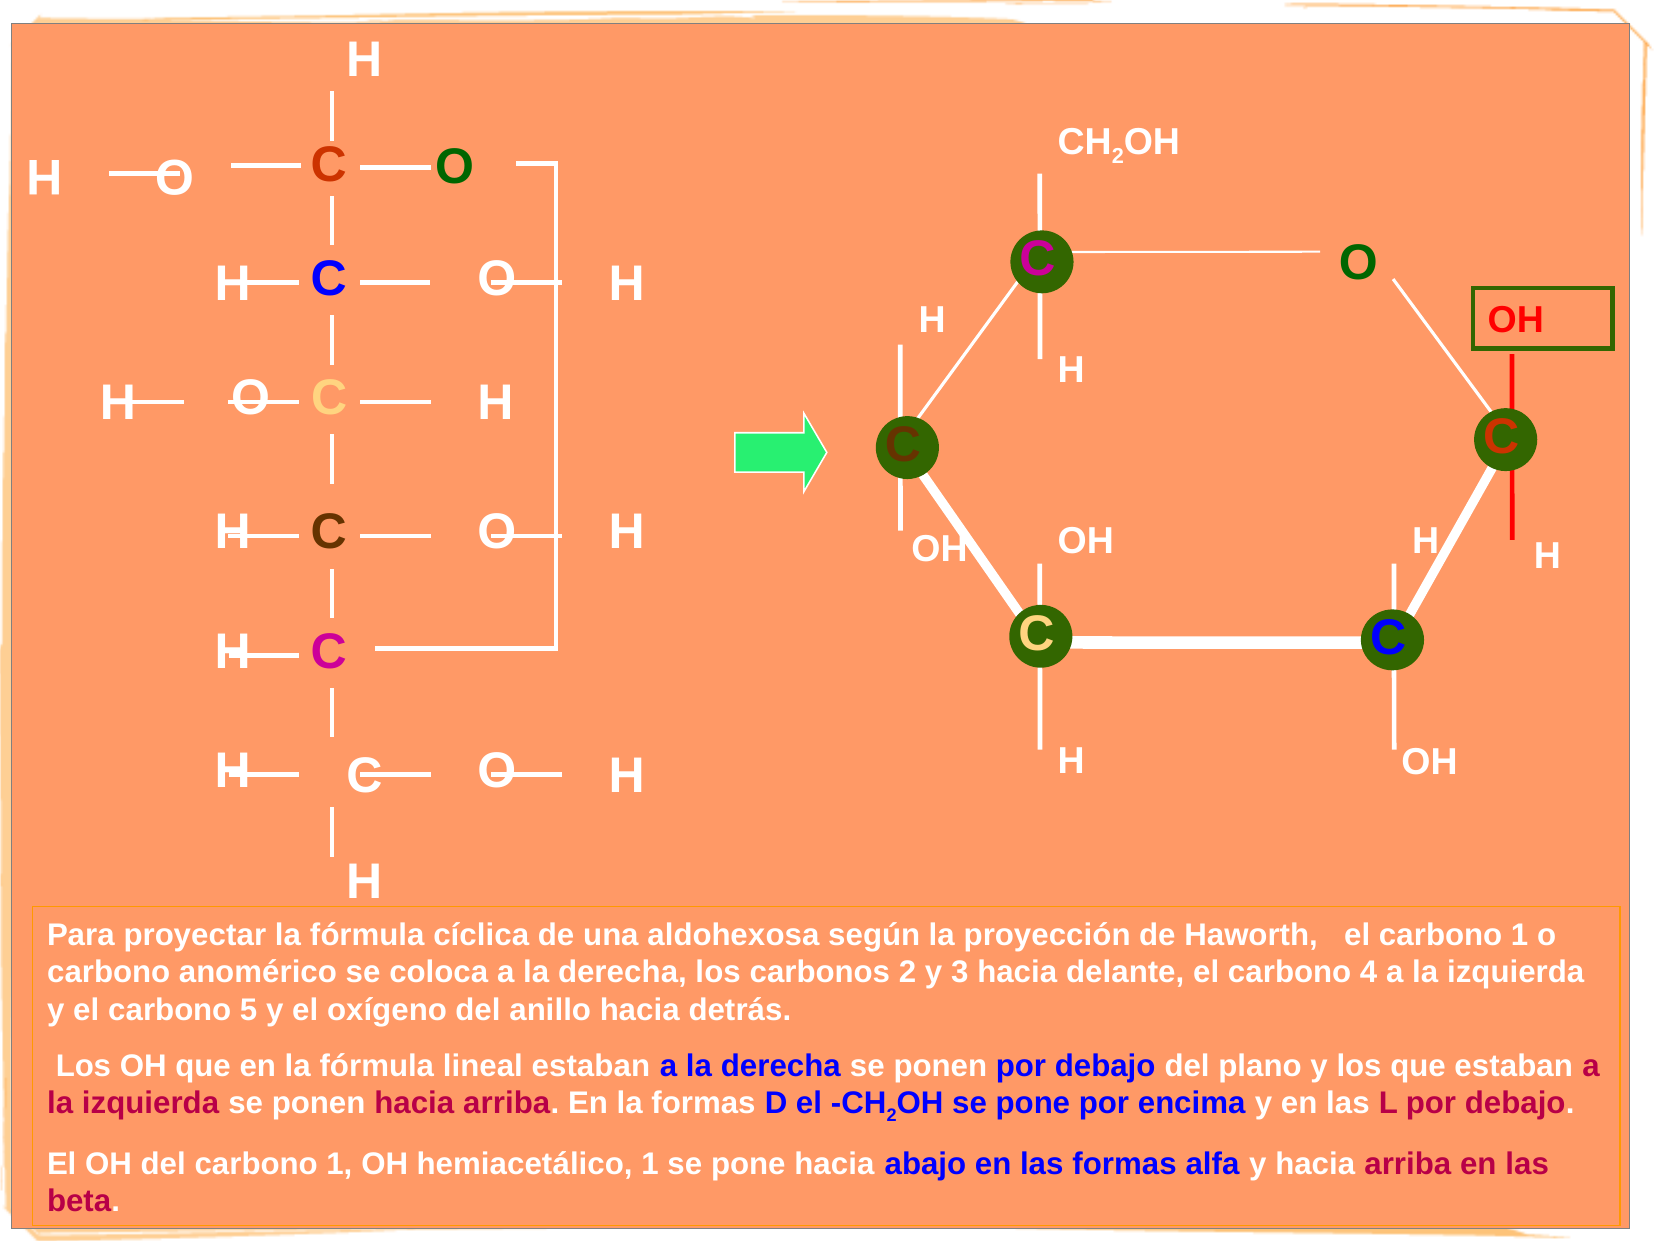

H
CH2OH
H
C
O
H
O
C
O
C
O
H
H
H
OH
OH
H
O
C
H
H
C
C
H
C
O
H
OH
H
H
OH
C
C
H
C
H
O
C
H
H
Para proyectar la fórmula cíclica de una aldohexosa según la proyección de Haworth, el carbono 1 o carbono anomérico se coloca a la derecha, los carbonos 2 y 3 hacia delante, el carbono 4 a la izquierda y el carbono 5 y el oxígeno del anillo hacia detrás.
 Los OH que en la fórmula lineal estaban a la derecha se ponen por debajo del plano y los que estaban a la izquierda se ponen hacia arriba. En la formas D el -CH2OH se pone por encima y en las L por debajo.
El OH del carbono 1, OH hemiacetálico, 1 se pone hacia abajo en las formas alfa y hacia arriba en las beta.